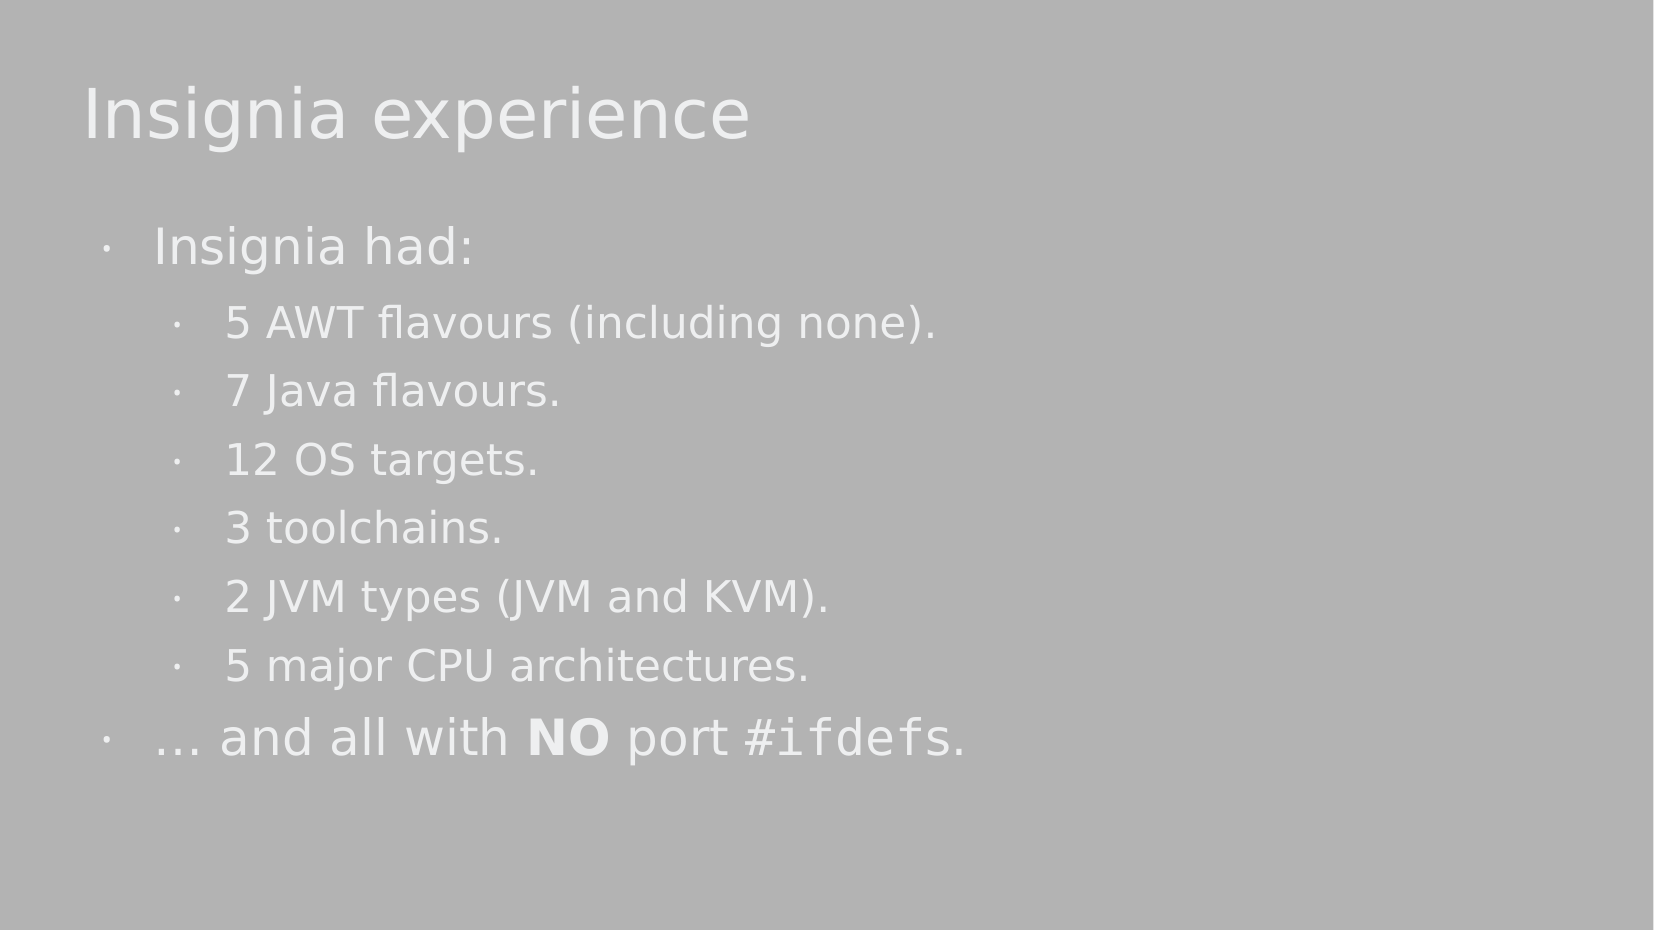

# Insignia experience
Insignia had:
5 AWT flavours (including none).
7 Java flavours.
12 OS targets.
3 toolchains.
2 JVM types (JVM and KVM).
5 major CPU architectures.
… and all with NO port #ifdefs.